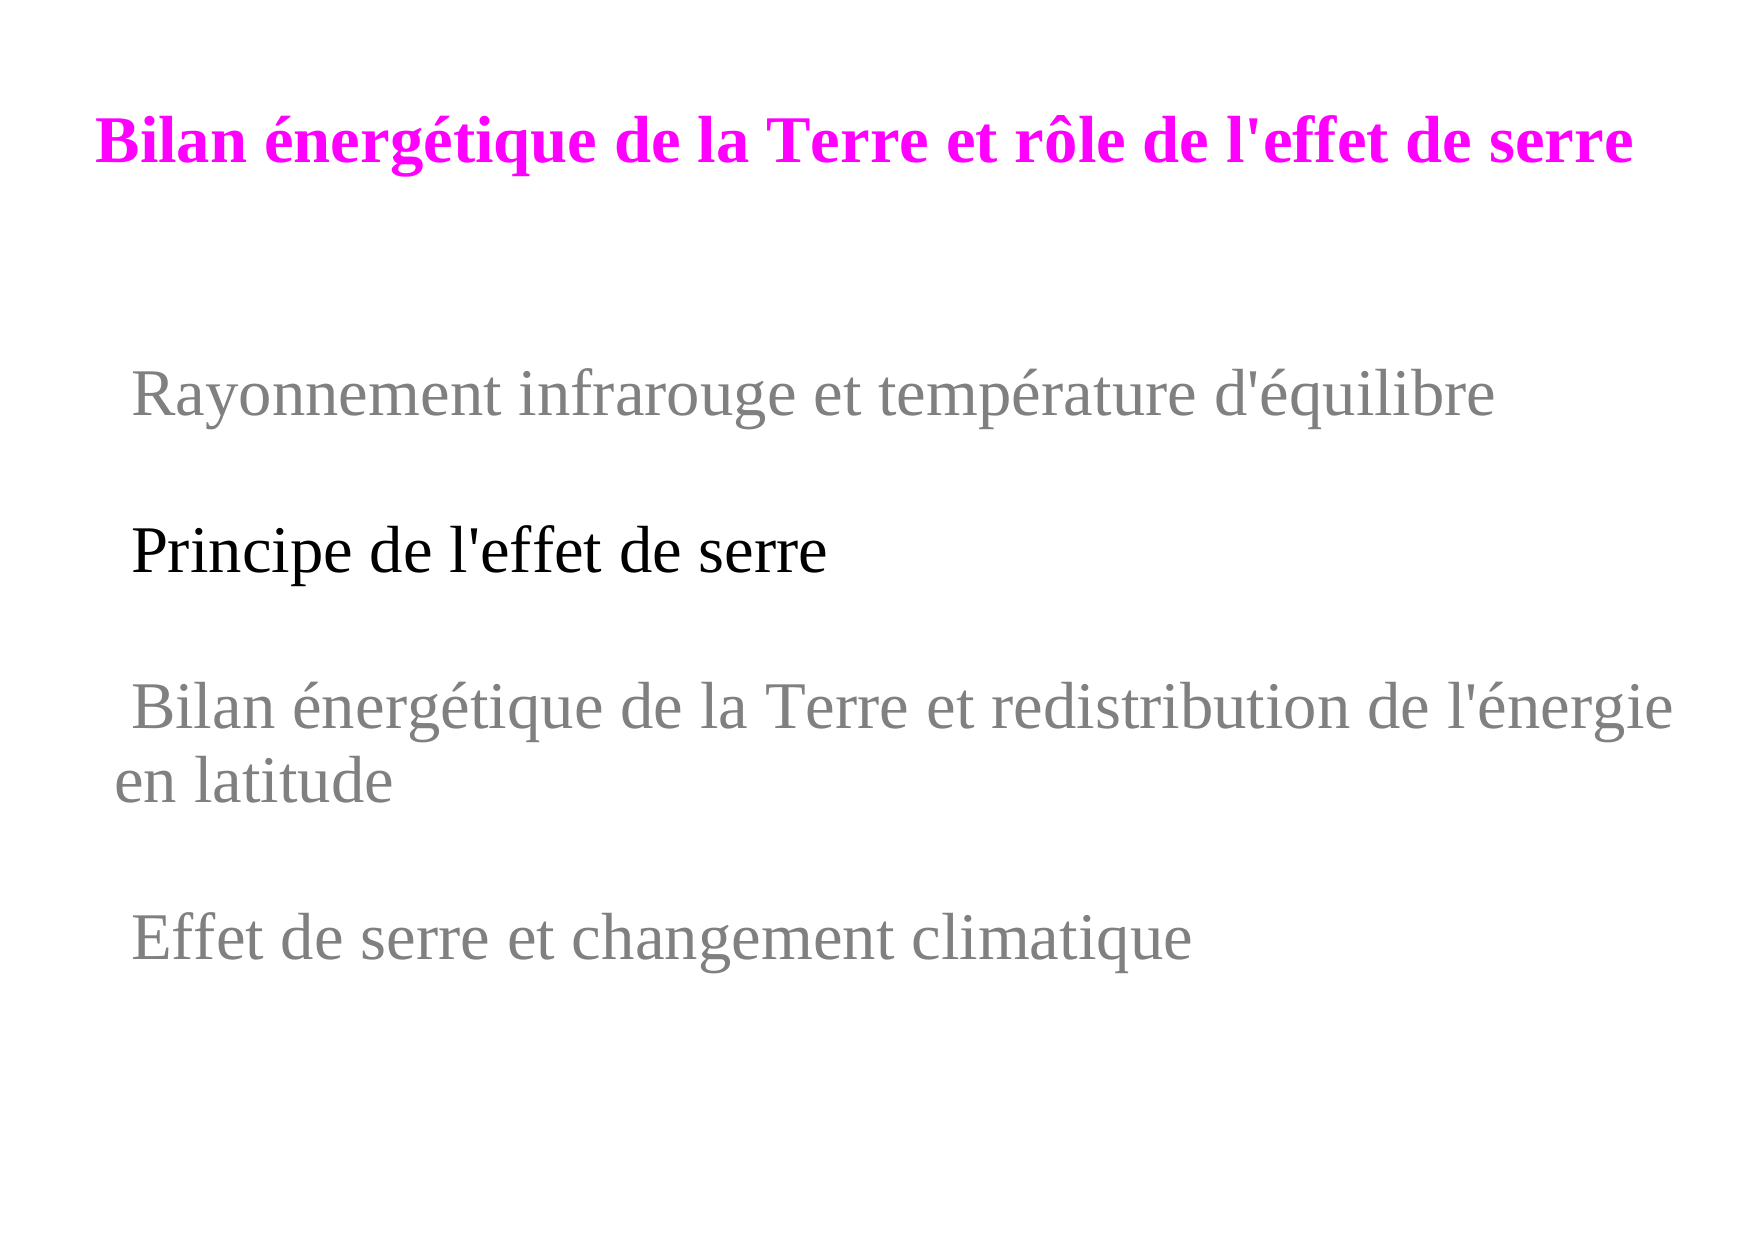

Bilan énergétique de la Terre et rôle de l'effet de serre
 Rayonnement infrarouge et température d'équilibre
 Principe de l'effet de serre
 Bilan énergétique de la Terre et redistribution de l'énergie en latitude
 Effet de serre et changement climatique